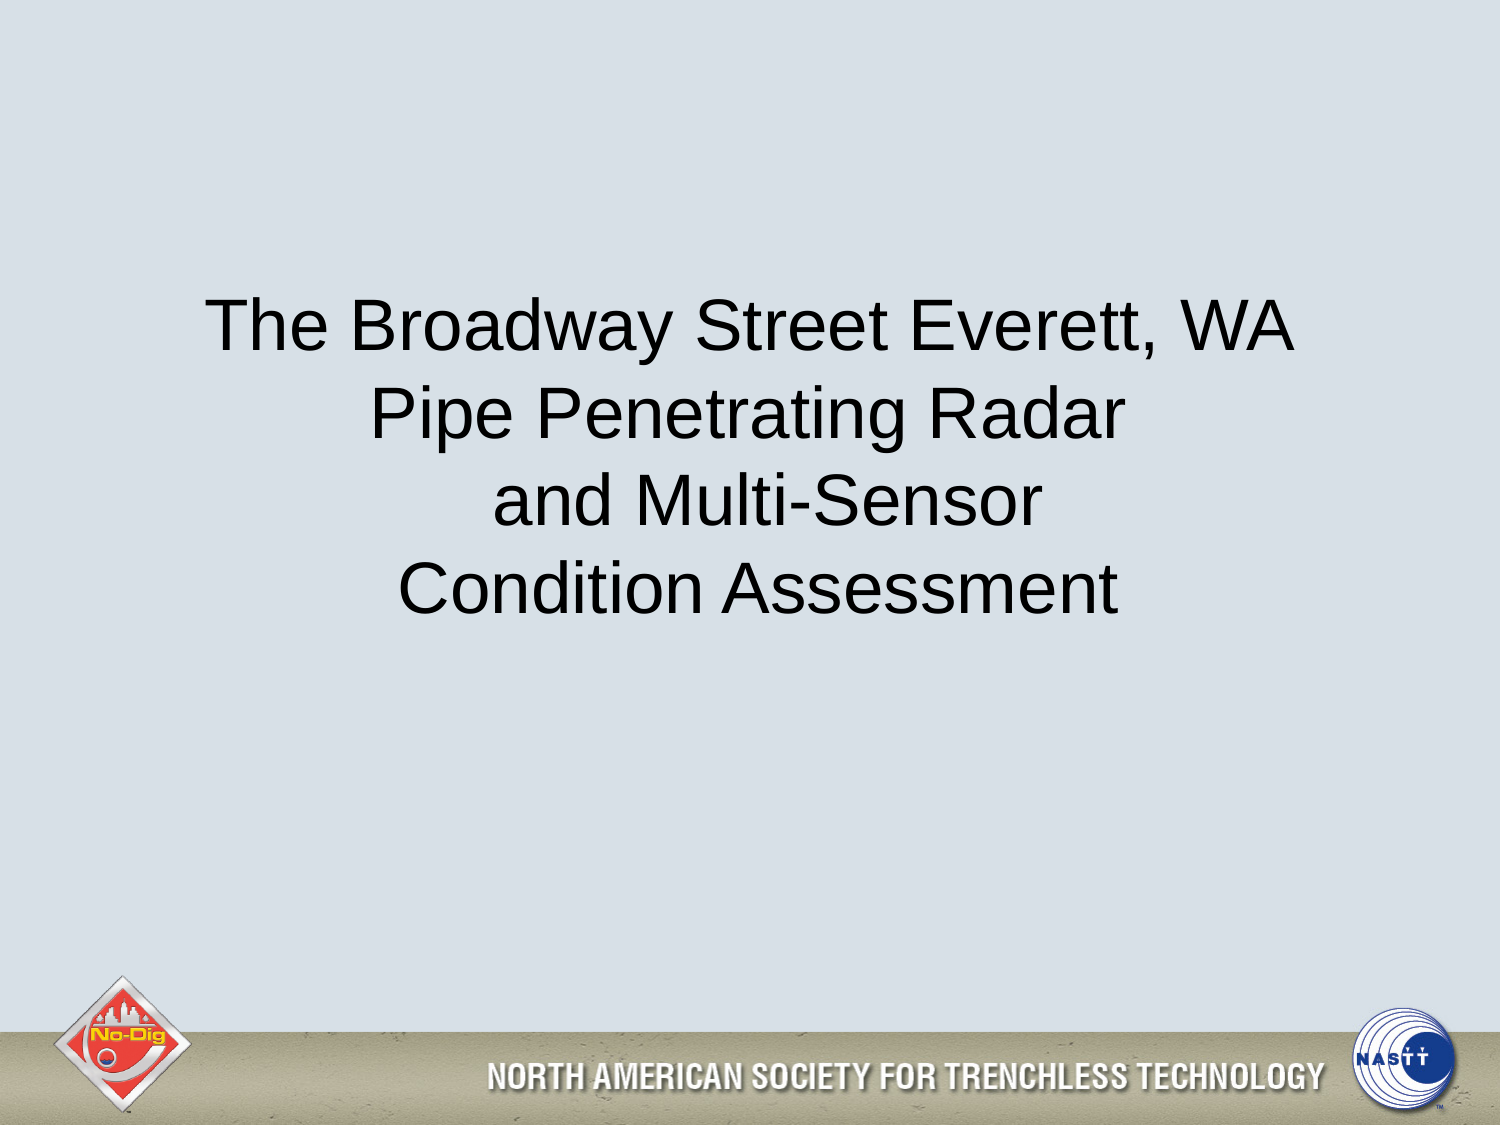

The Broadway Street Everett, WA
Pipe Penetrating Radar
 and Multi-Sensor
Condition Assessment